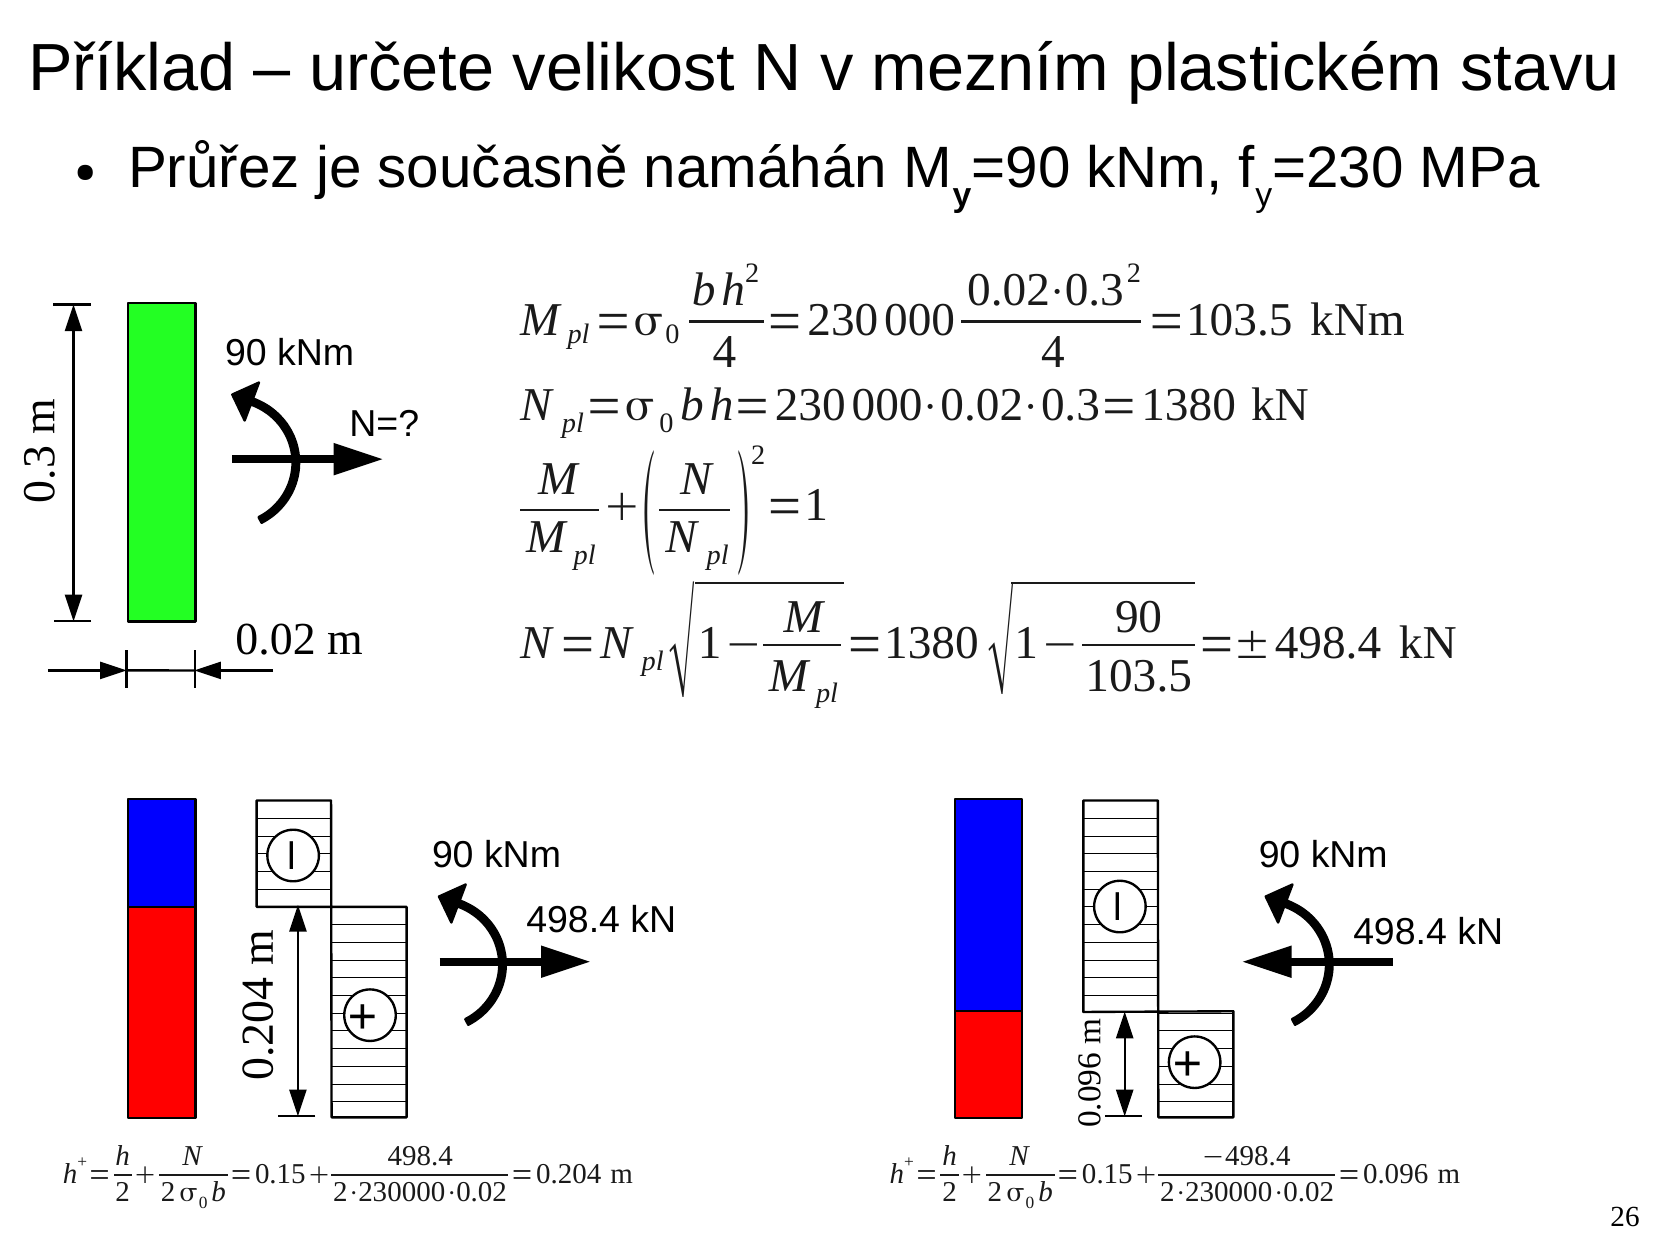

# Příklad – určete velikost N v mezním plastickém stavu
Průřez je současně namáhán My=90 kNm, fy=230 MPa
90 kNm
0.3 m
N=?
0.02 m
–
90 kNm
90 kNm
–
498.4 kN
498.4 kN
0.204 m
+
0.096 m
+
26